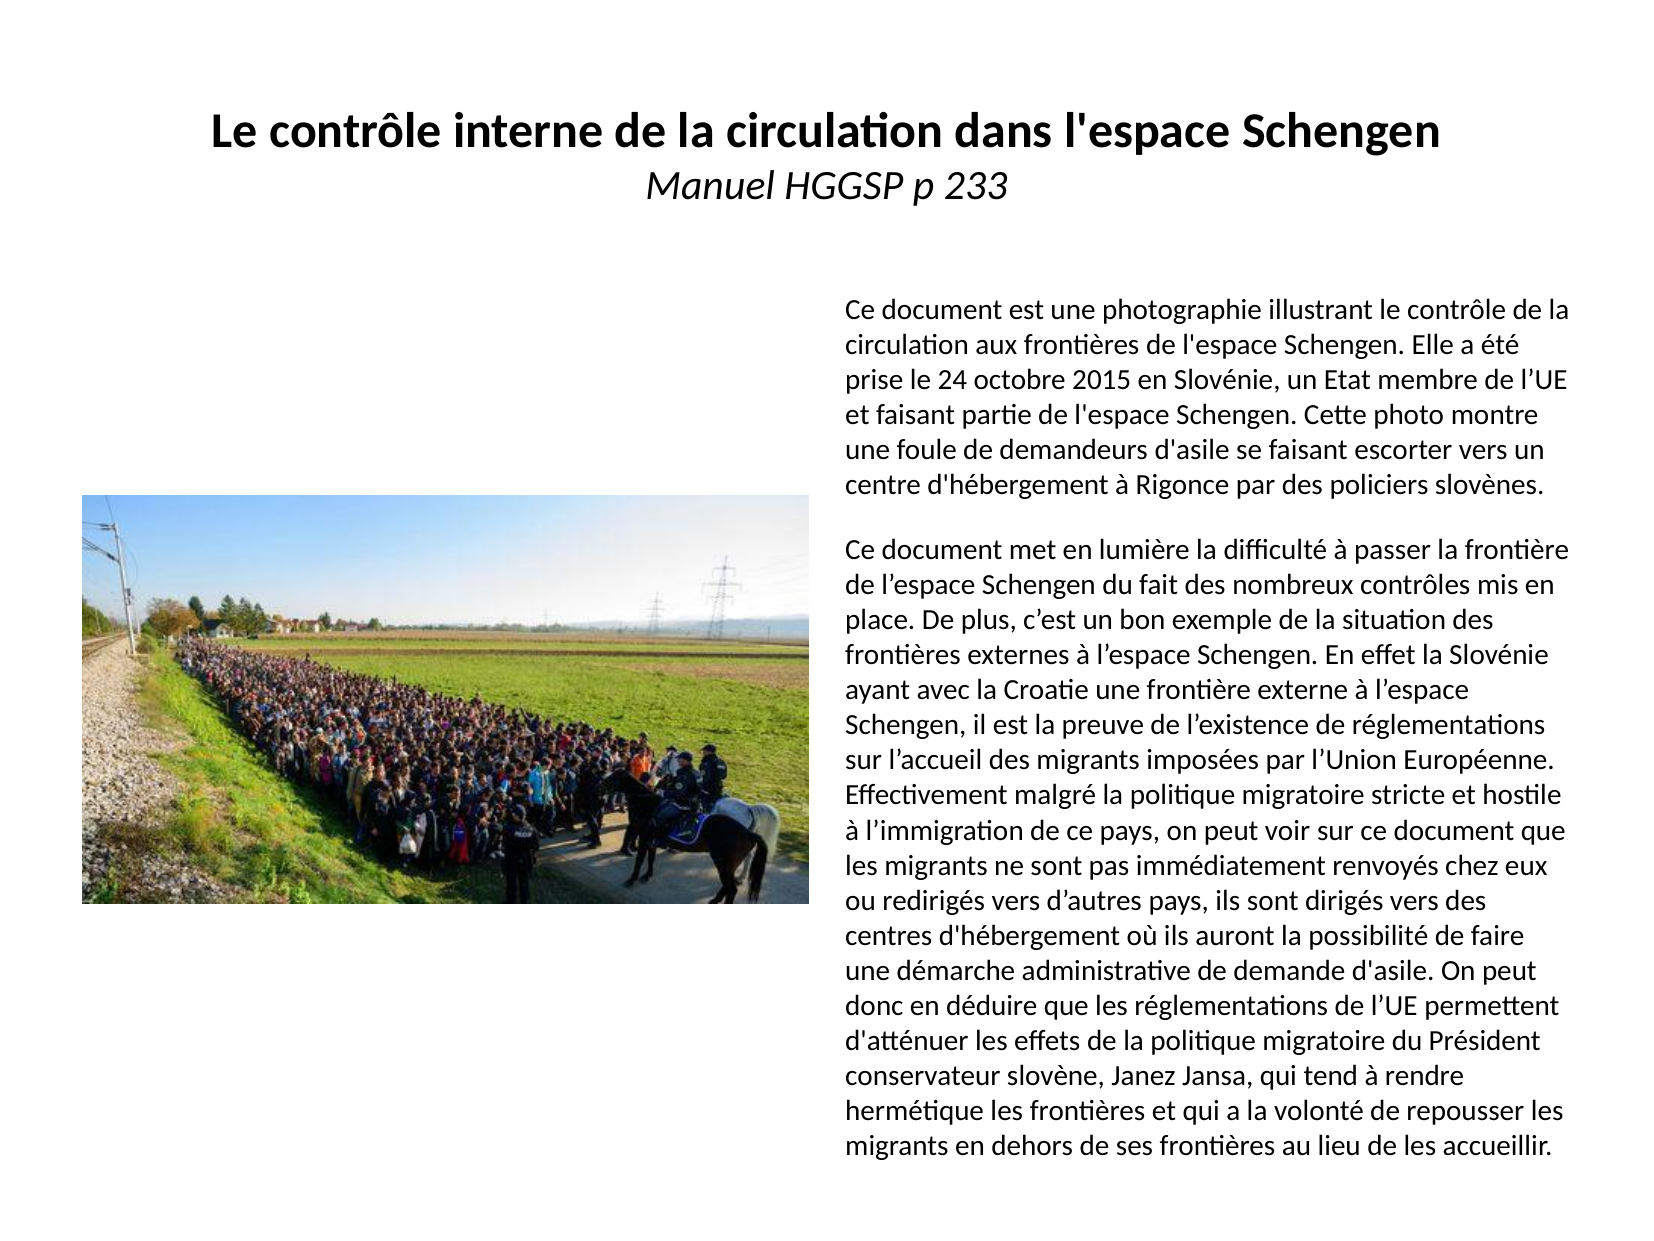

# Le contrôle interne de la circulation dans l'espace Schengen Manuel HGGSP p 233
Ce document est une photographie illustrant le contrôle de la circulation aux frontières de l'espace Schengen. Elle a été prise le 24 octobre 2015 en Slovénie, un Etat membre de l’UE et faisant partie de l'espace Schengen. Cette photo montre une foule de demandeurs d'asile se faisant escorter vers un centre d'hébergement à Rigonce par des policiers slovènes.
Ce document met en lumière la difficulté à passer la frontière de l’espace Schengen du fait des nombreux contrôles mis en place. De plus, c’est un bon exemple de la situation des frontières externes à l’espace Schengen. En effet la Slovénie ayant avec la Croatie une frontière externe à l’espace Schengen, il est la preuve de l’existence de réglementations sur l’accueil des migrants imposées par l’Union Européenne. Effectivement malgré la politique migratoire stricte et hostile à l’immigration de ce pays, on peut voir sur ce document que les migrants ne sont pas immédiatement renvoyés chez eux ou redirigés vers d’autres pays, ils sont dirigés vers des centres d'hébergement où ils auront la possibilité de faire une démarche administrative de demande d'asile. On peut donc en déduire que les réglementations de l’UE permettent d'atténuer les effets de la politique migratoire du Président conservateur slovène, Janez Jansa, qui tend à rendre hermétique les frontières et qui a la volonté de repousser les migrants en dehors de ses frontières au lieu de les accueillir.